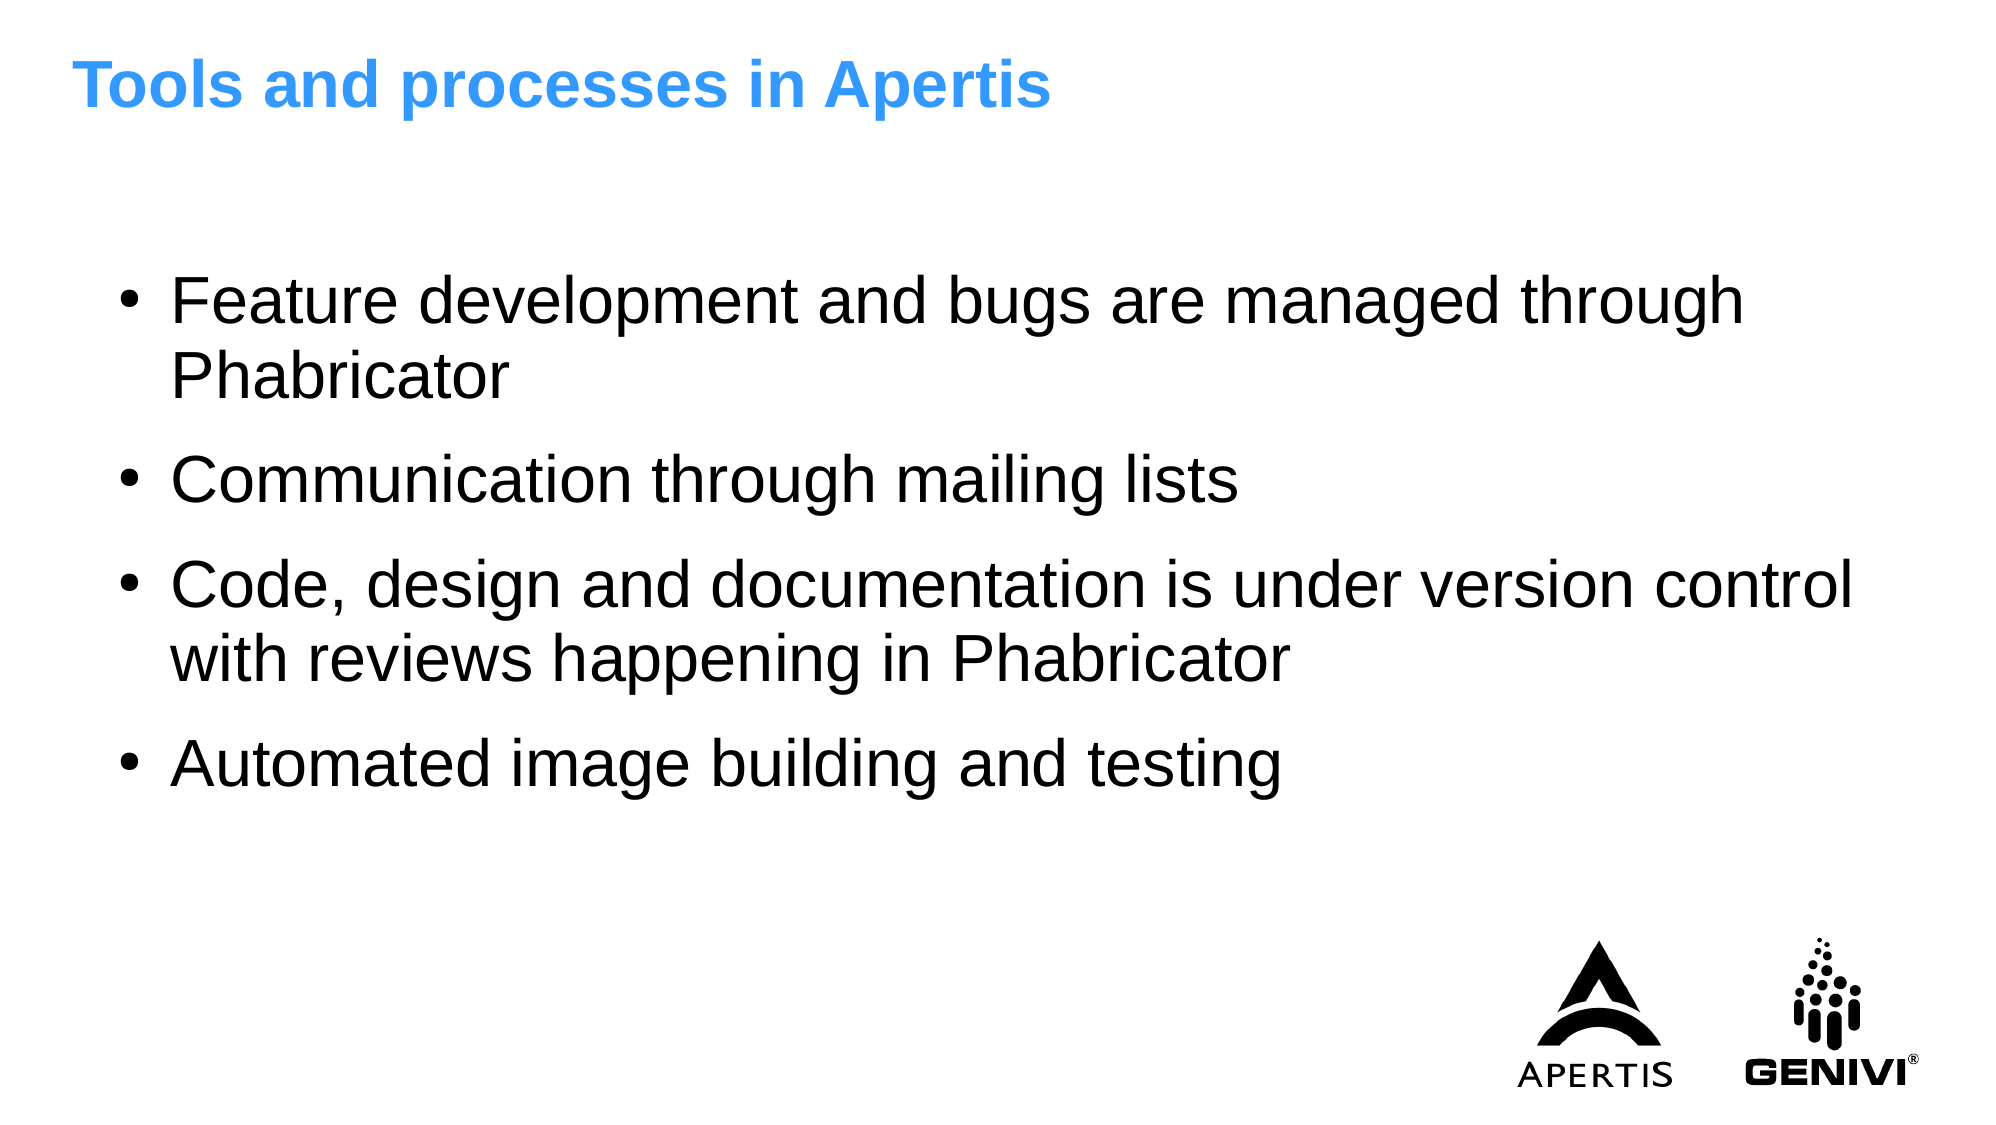

# Tools and processes in Apertis
Feature development and bugs are managed through Phabricator
Communication through mailing lists
Code, design and documentation is under version control with reviews happening in Phabricator
Automated image building and testing